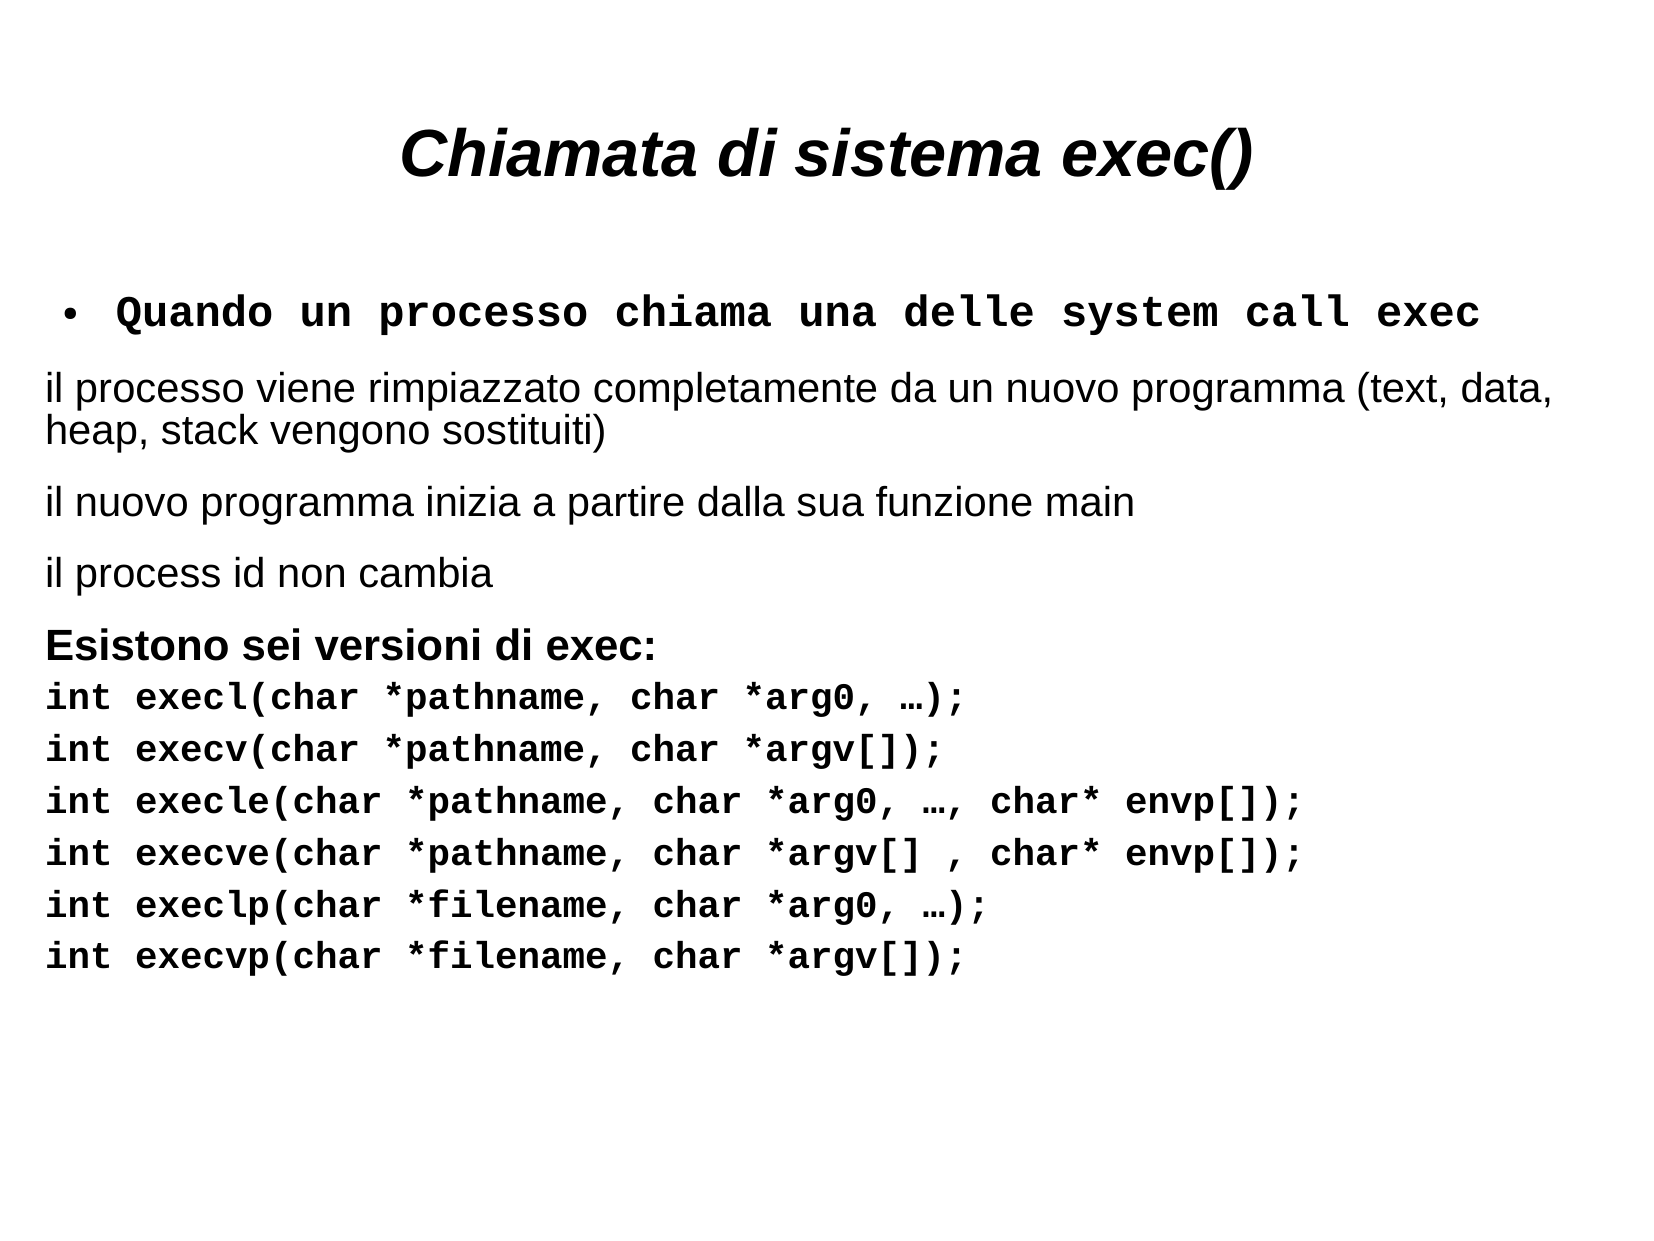

# Chiamata di sistema exec()
Quando un processo chiama una delle system call exec
il processo viene rimpiazzato completamente da un nuovo programma (text, data, heap, stack vengono sostituiti)
il nuovo programma inizia a partire dalla sua funzione main
il process id non cambia
Esistono sei versioni di exec:
int execl(char *pathname, char *arg0, …);
int execv(char *pathname, char *argv[]);
int execle(char *pathname, char *arg0, …, char* envp[]);
int execve(char *pathname, char *argv[] , char* envp[]);
int execlp(char *filename, char *arg0, …);
int execvp(char *filename, char *argv[]);